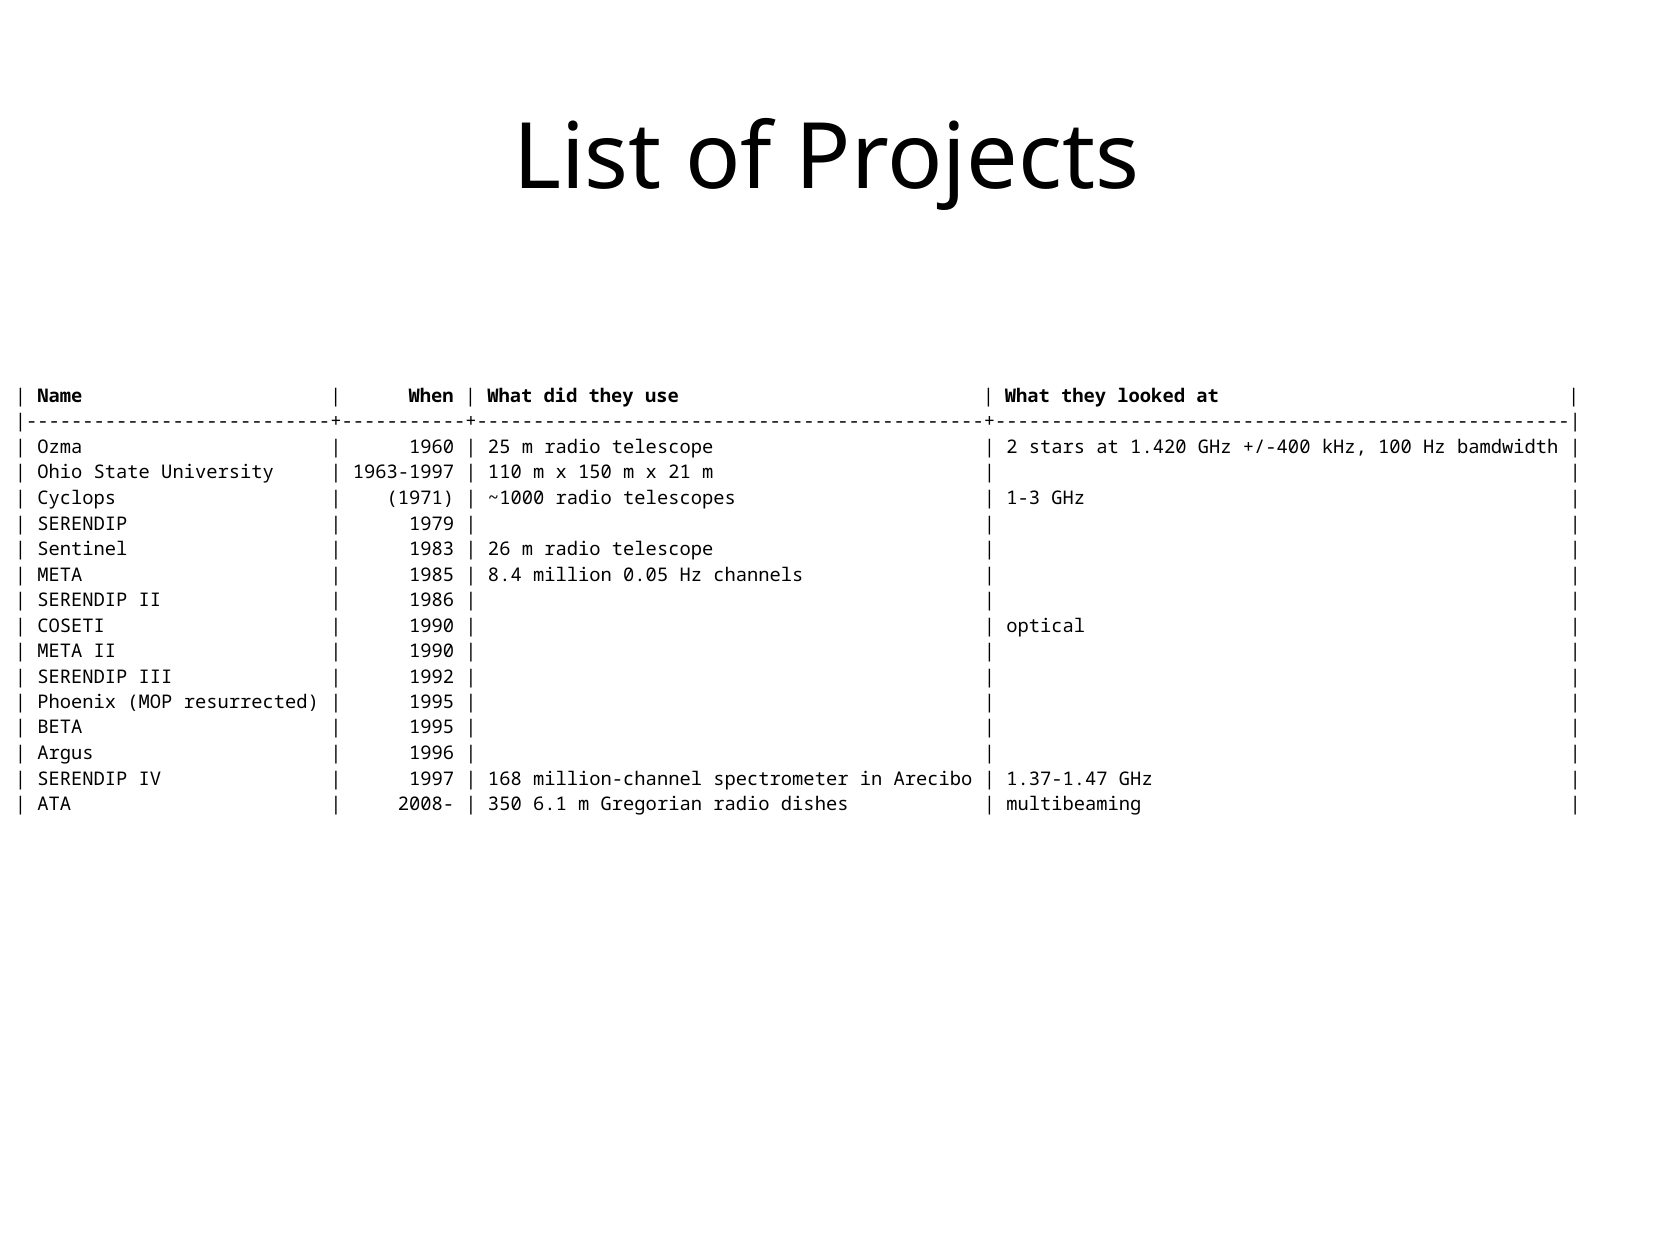

# List of Projects
| Name | When | What did they use | What they looked at |
|---------------------------+-----------+---------------------------------------------+---------------------------------------------------|
| Ozma | 1960 | 25 m radio telescope | 2 stars at 1.420 GHz +/-400 kHz, 100 Hz bamdwidth |
| Ohio State University | 1963-1997 | 110 m x 150 m x 21 m | |
| Cyclops | (1971) | ~1000 radio telescopes | 1-3 GHz |
| SERENDIP | 1979 | | |
| Sentinel | 1983 | 26 m radio telescope | |
| META | 1985 | 8.4 million 0.05 Hz channels | |
| SERENDIP II | 1986 | | |
| COSETI | 1990 | | optical |
| META II | 1990 | | |
| SERENDIP III | 1992 | | |
| Phoenix (MOP resurrected) | 1995 | | |
| BETA | 1995 | | |
| Argus | 1996 | | |
| SERENDIP IV | 1997 | 168 million-channel spectrometer in Arecibo | 1.37-1.47 GHz |
| ATA | 2008- | 350 6.1 m Gregorian radio dishes | multibeaming |